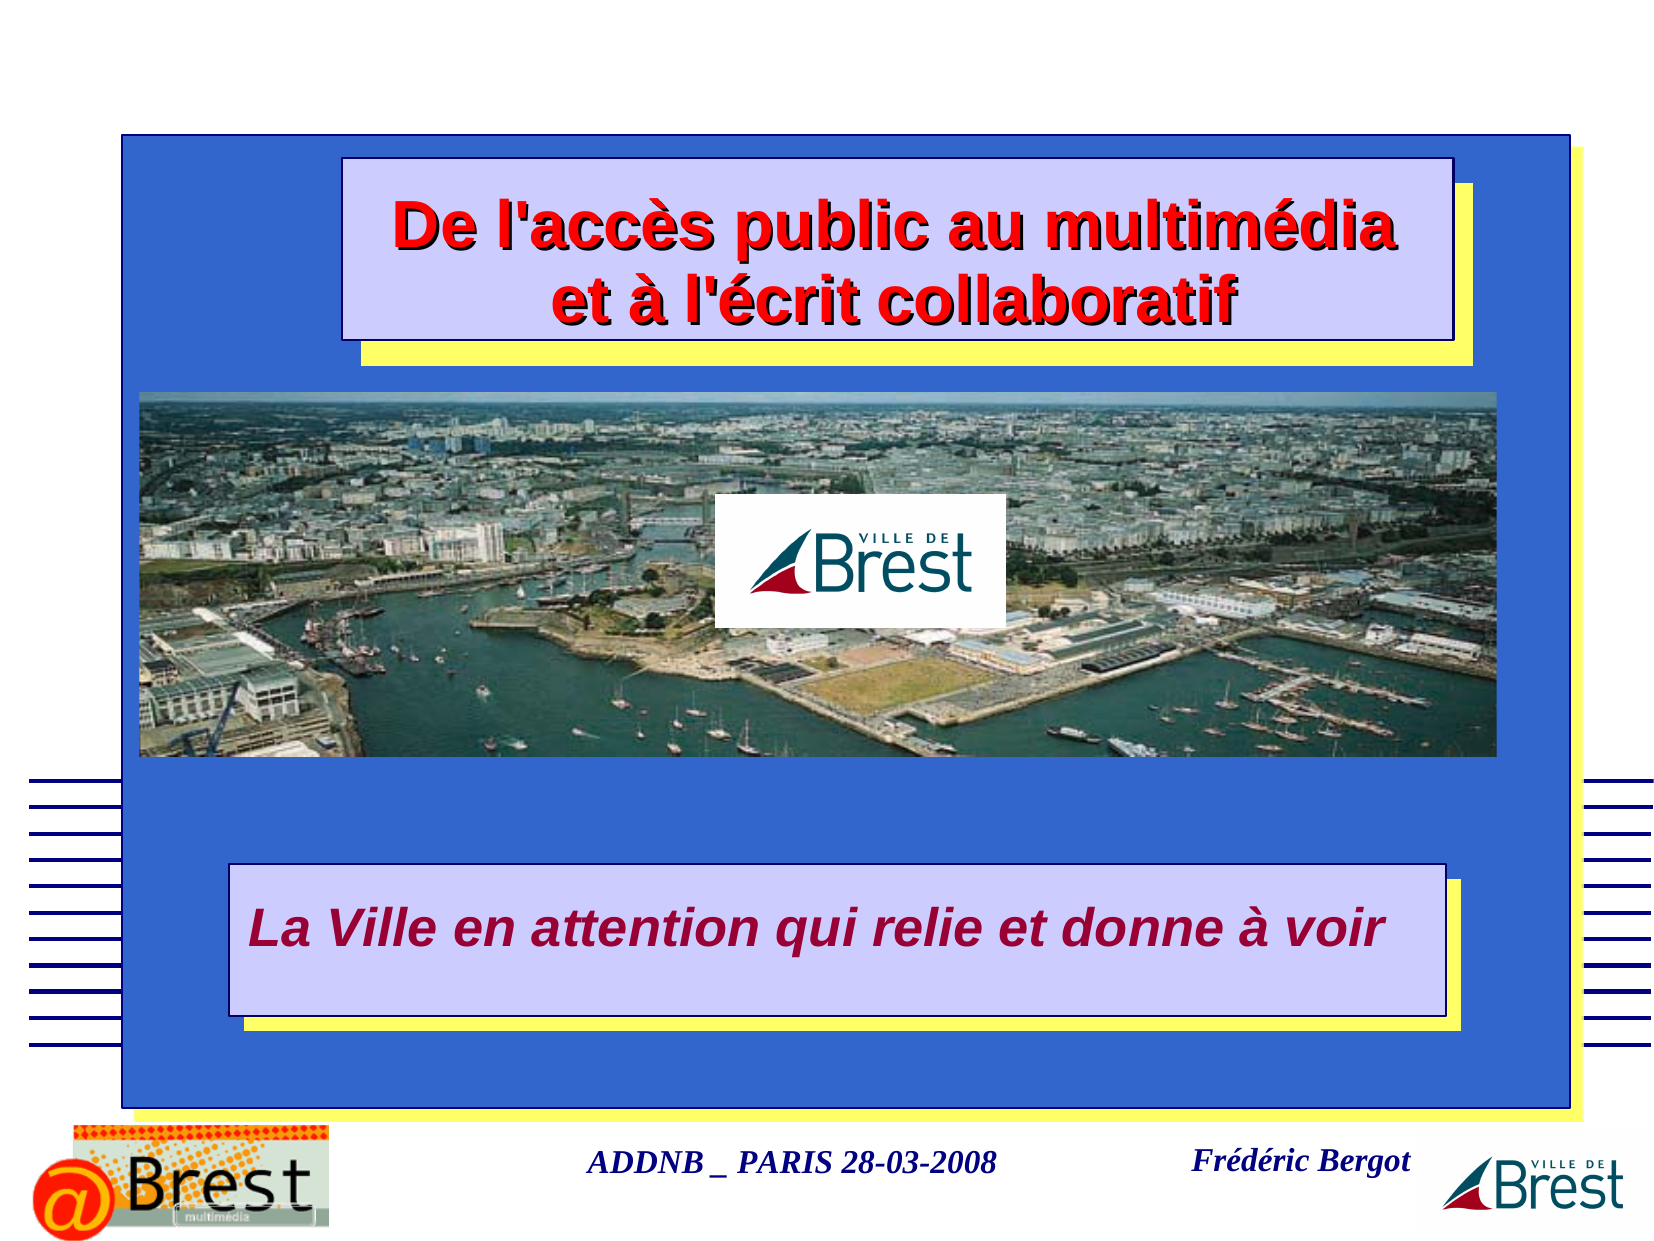

De l'accès public au multimédia et à l'écrit collaboratif
Et un enjeu m
é
connu
La Ville en attention qui relie et donne à voir
Une diversit
é
d
’
expression